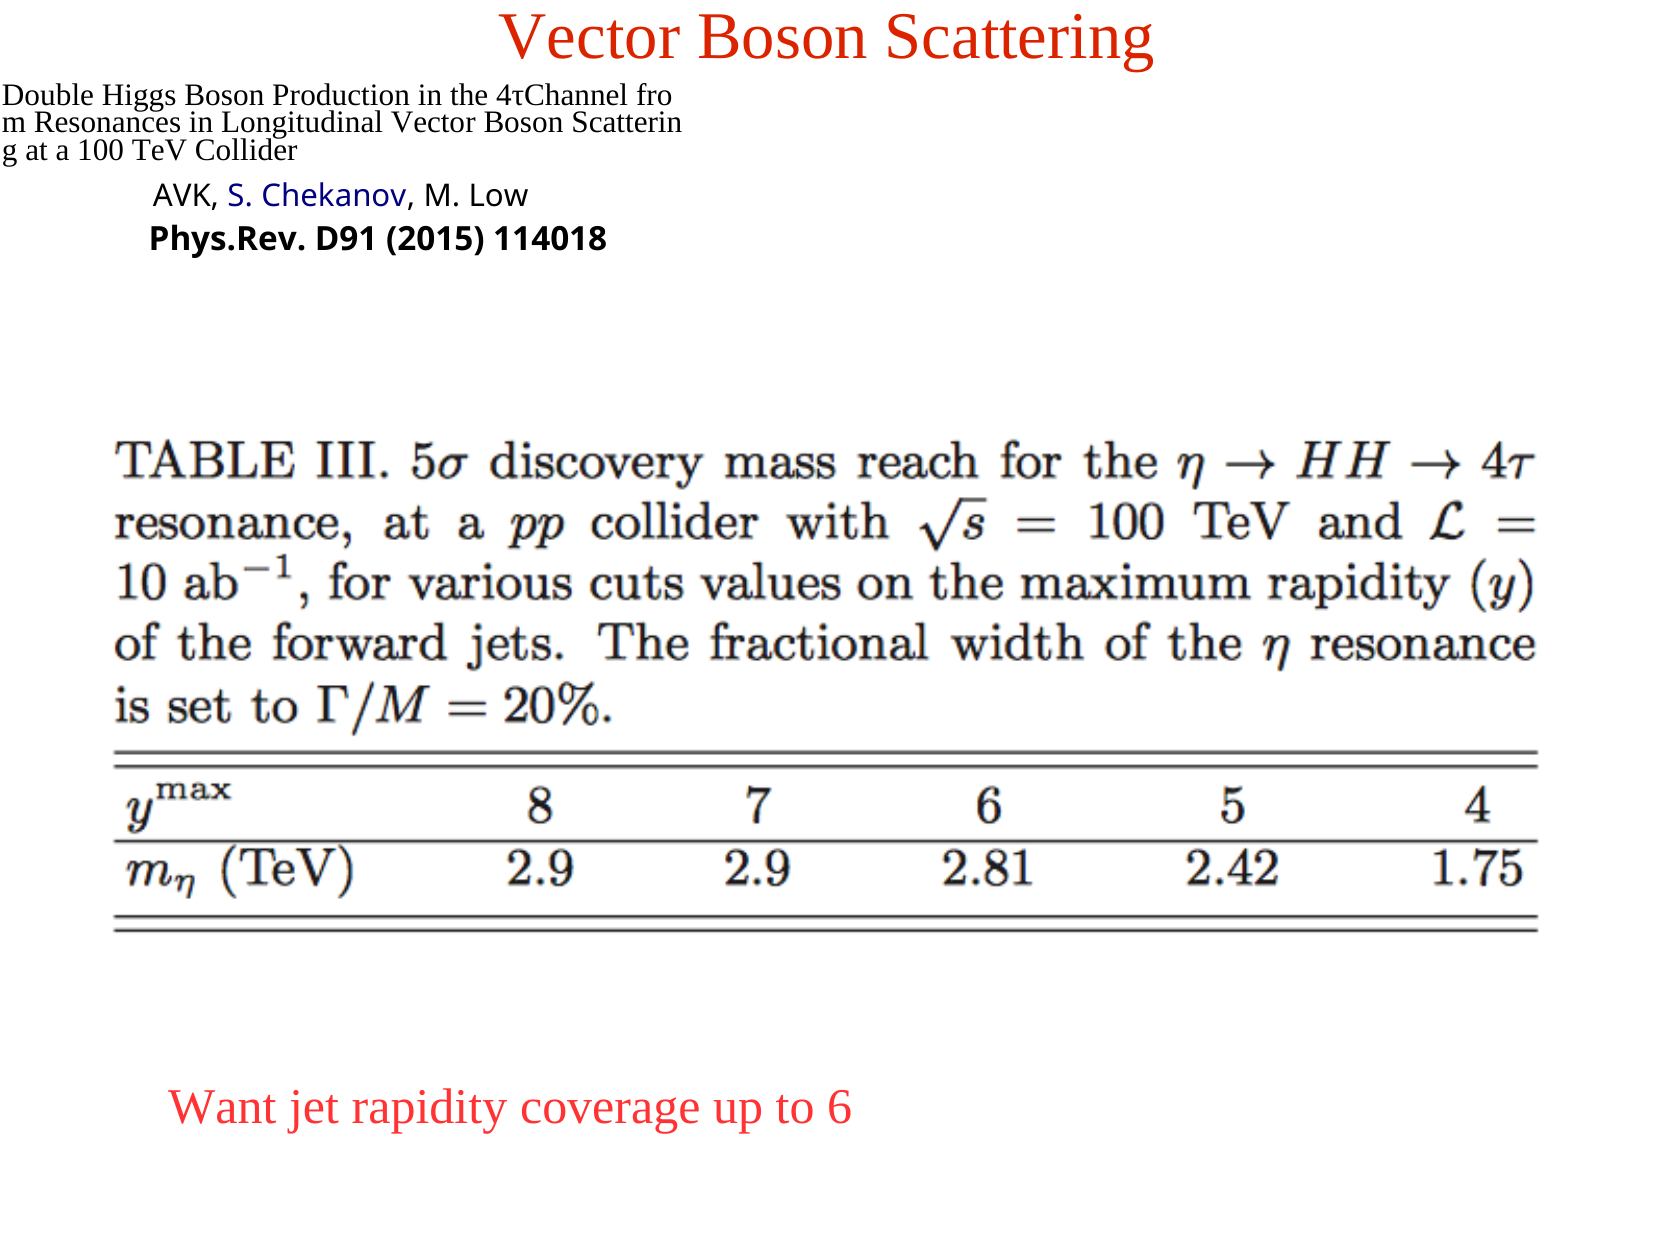

# Vector Boson Scattering
Double Higgs Boson Production in the 4τChannel from Resonances in Longitudinal Vector Boson Scattering at a 100 TeV Collider
AVK, S. Chekanov, M. Low Phys.Rev. D91 (2015) 114018
Want jet rapidity coverage up to 6